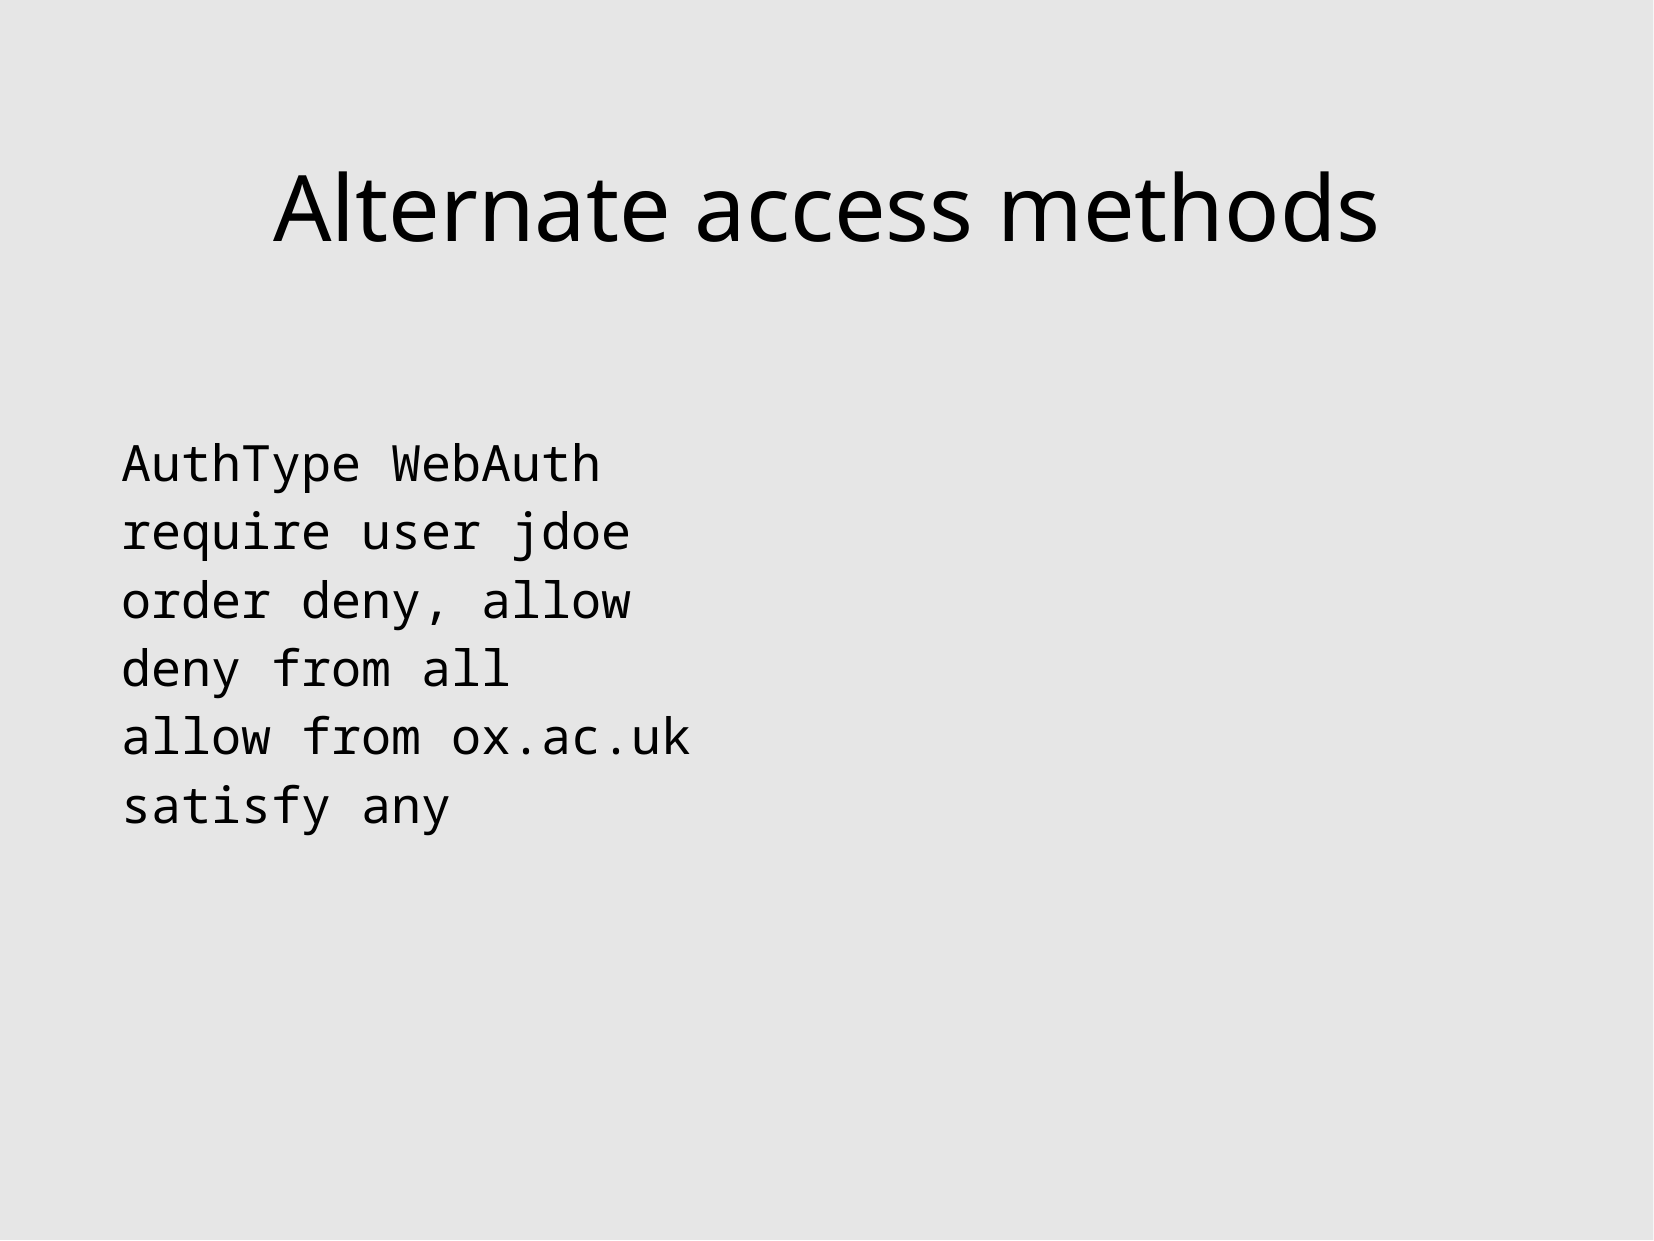

# Alternate access methods
AuthType WebAuth
require user jdoe
order deny, allow
deny from all
allow from ox.ac.uk
satisfy any